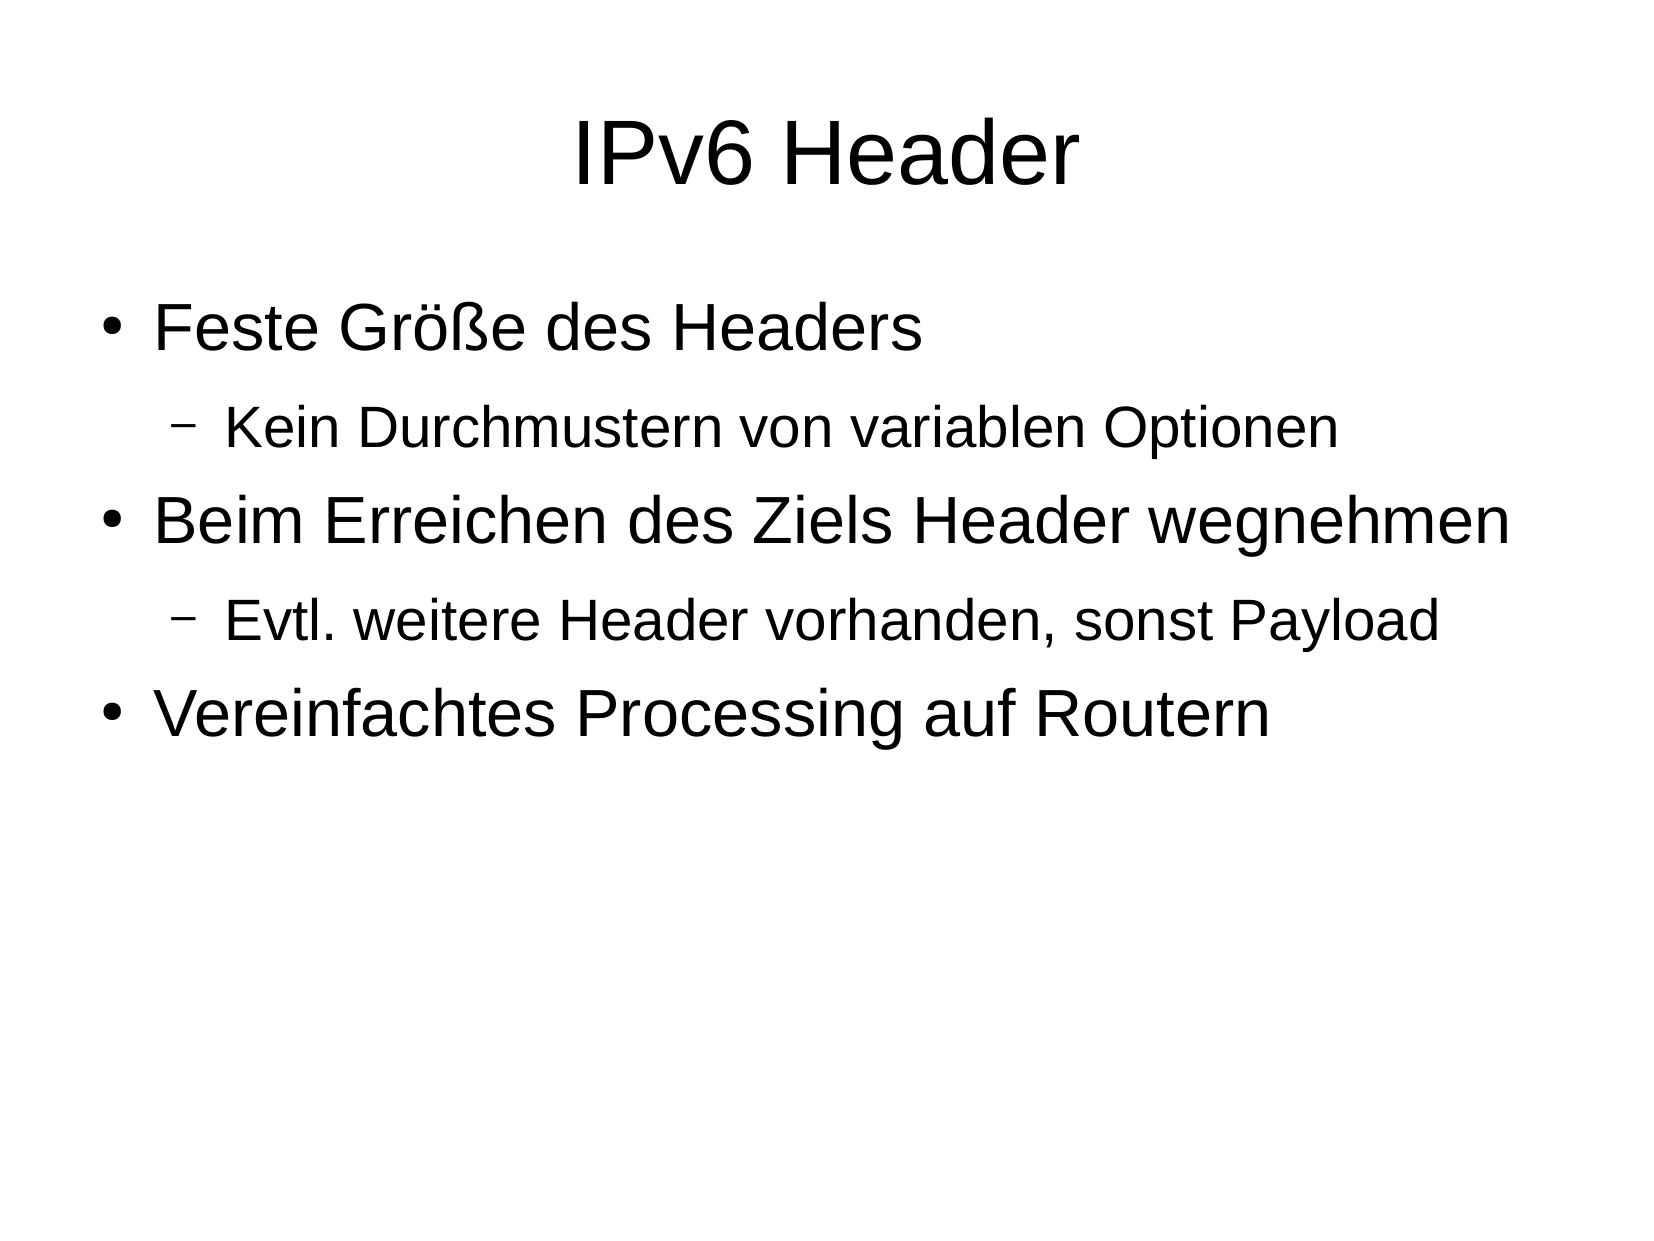

# IPv6 Header
Feste Größe des Headers
Kein Durchmustern von variablen Optionen
Beim Erreichen des Ziels Header wegnehmen
Evtl. weitere Header vorhanden, sonst Payload
Vereinfachtes Processing auf Routern